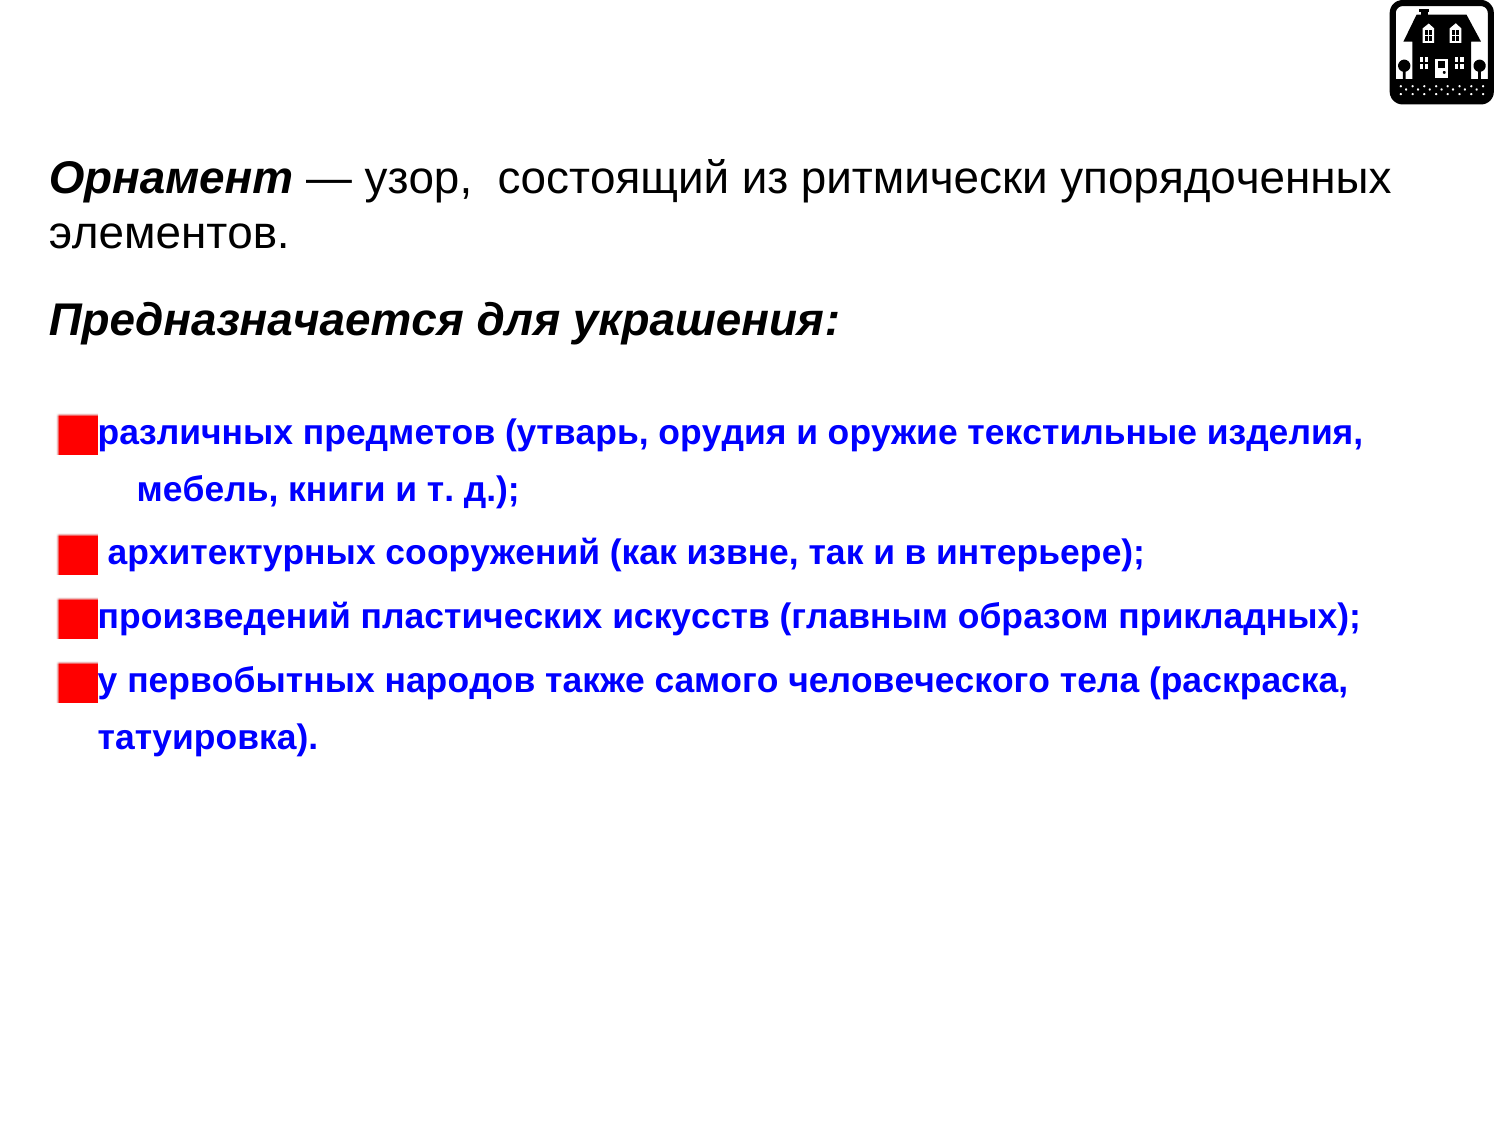

Орнамент — узор, состоящий из ритмически упорядоченных элементов.
Предназначается для украшения:
различных предметов (утварь, орудия и оружие текстильные изделия, мебель, книги и т. д.);
 архитектурных сооружений (как извне, так и в интерьере);
произведений пластических искусств (главным образом прикладных);
у первобытных народов также самого человеческого тела (раскраска, татуировка).